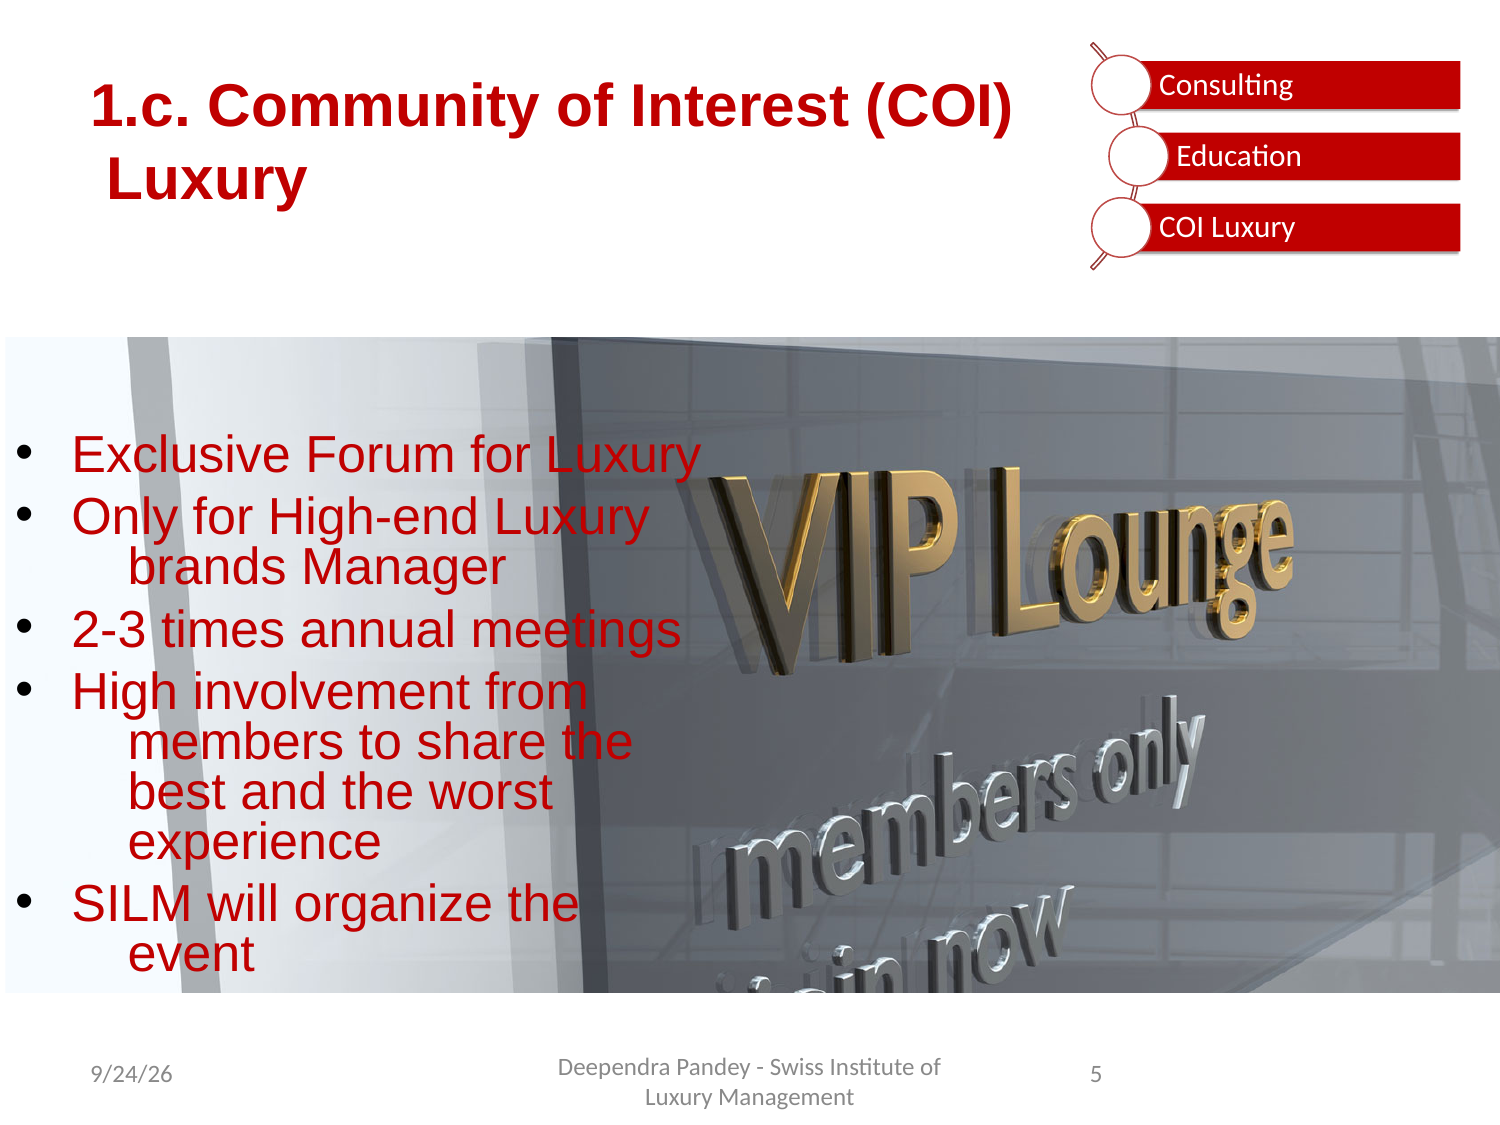

Consulting
Education
COI Luxury
# 1.c. Community of Interest (COI) Luxury
Exclusive Forum for Luxury
Only for High-end Luxury brands Manager
2-3 times annual meetings
High involvement from members to share the best and the worst experience
SILM will organize the event
Deependra Pandey - Swiss Institute of Luxury Management